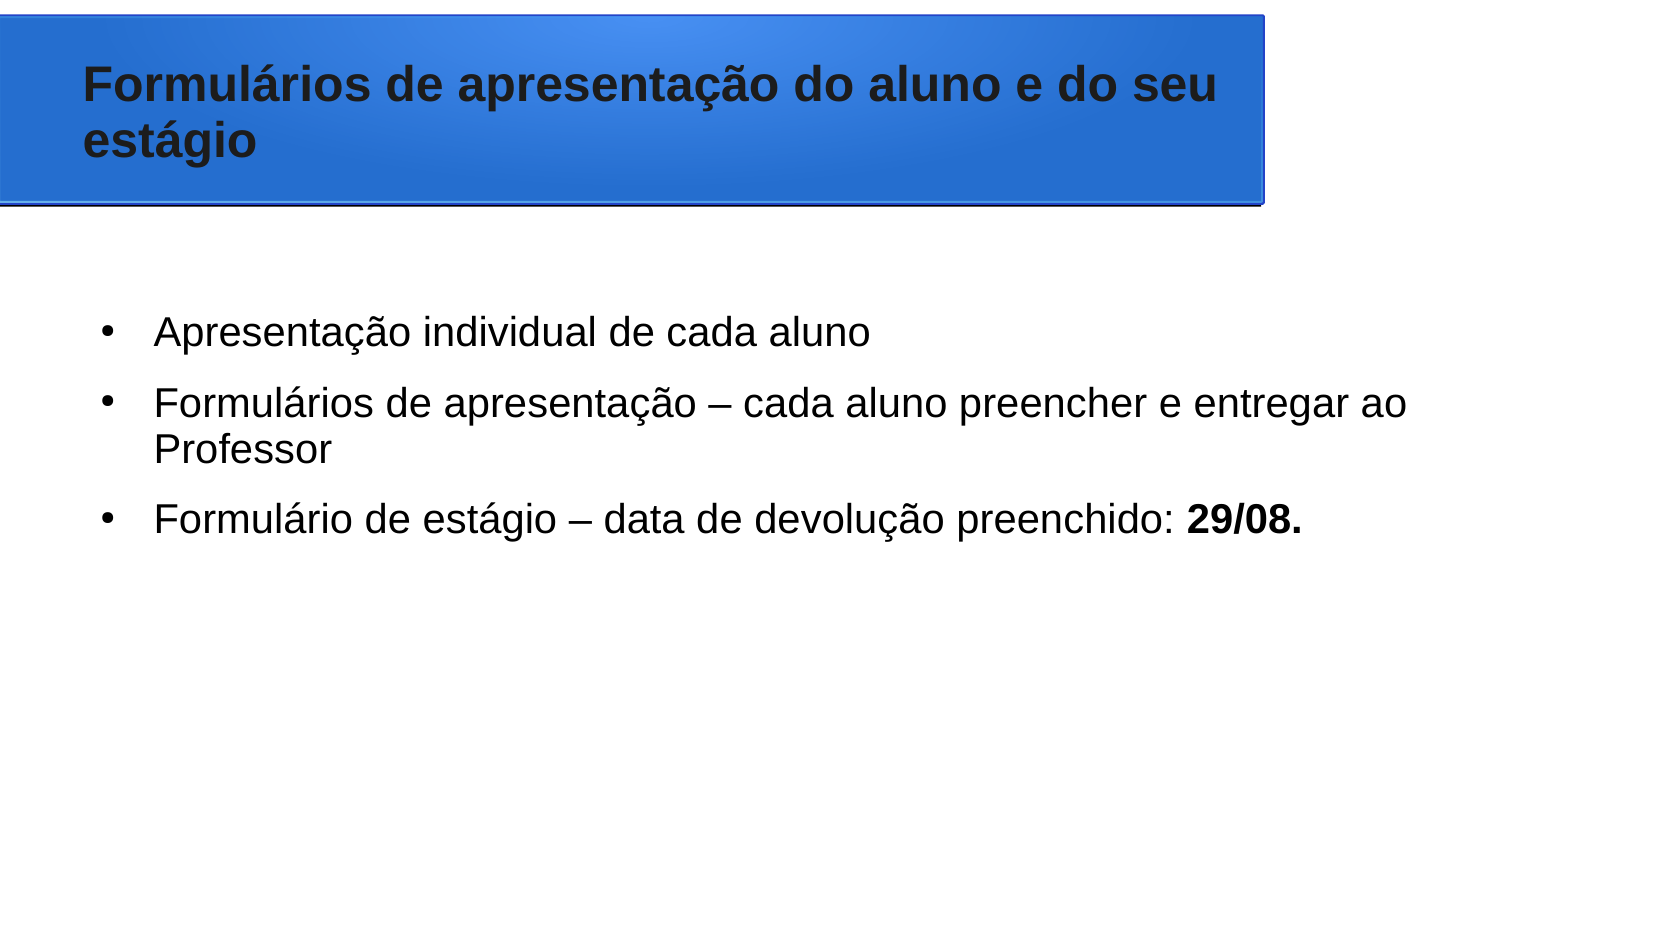

# Formulários de apresentação do aluno e do seu estágio
Apresentação individual de cada aluno
Formulários de apresentação – cada aluno preencher e entregar ao Professor
Formulário de estágio – data de devolução preenchido: 29/08.